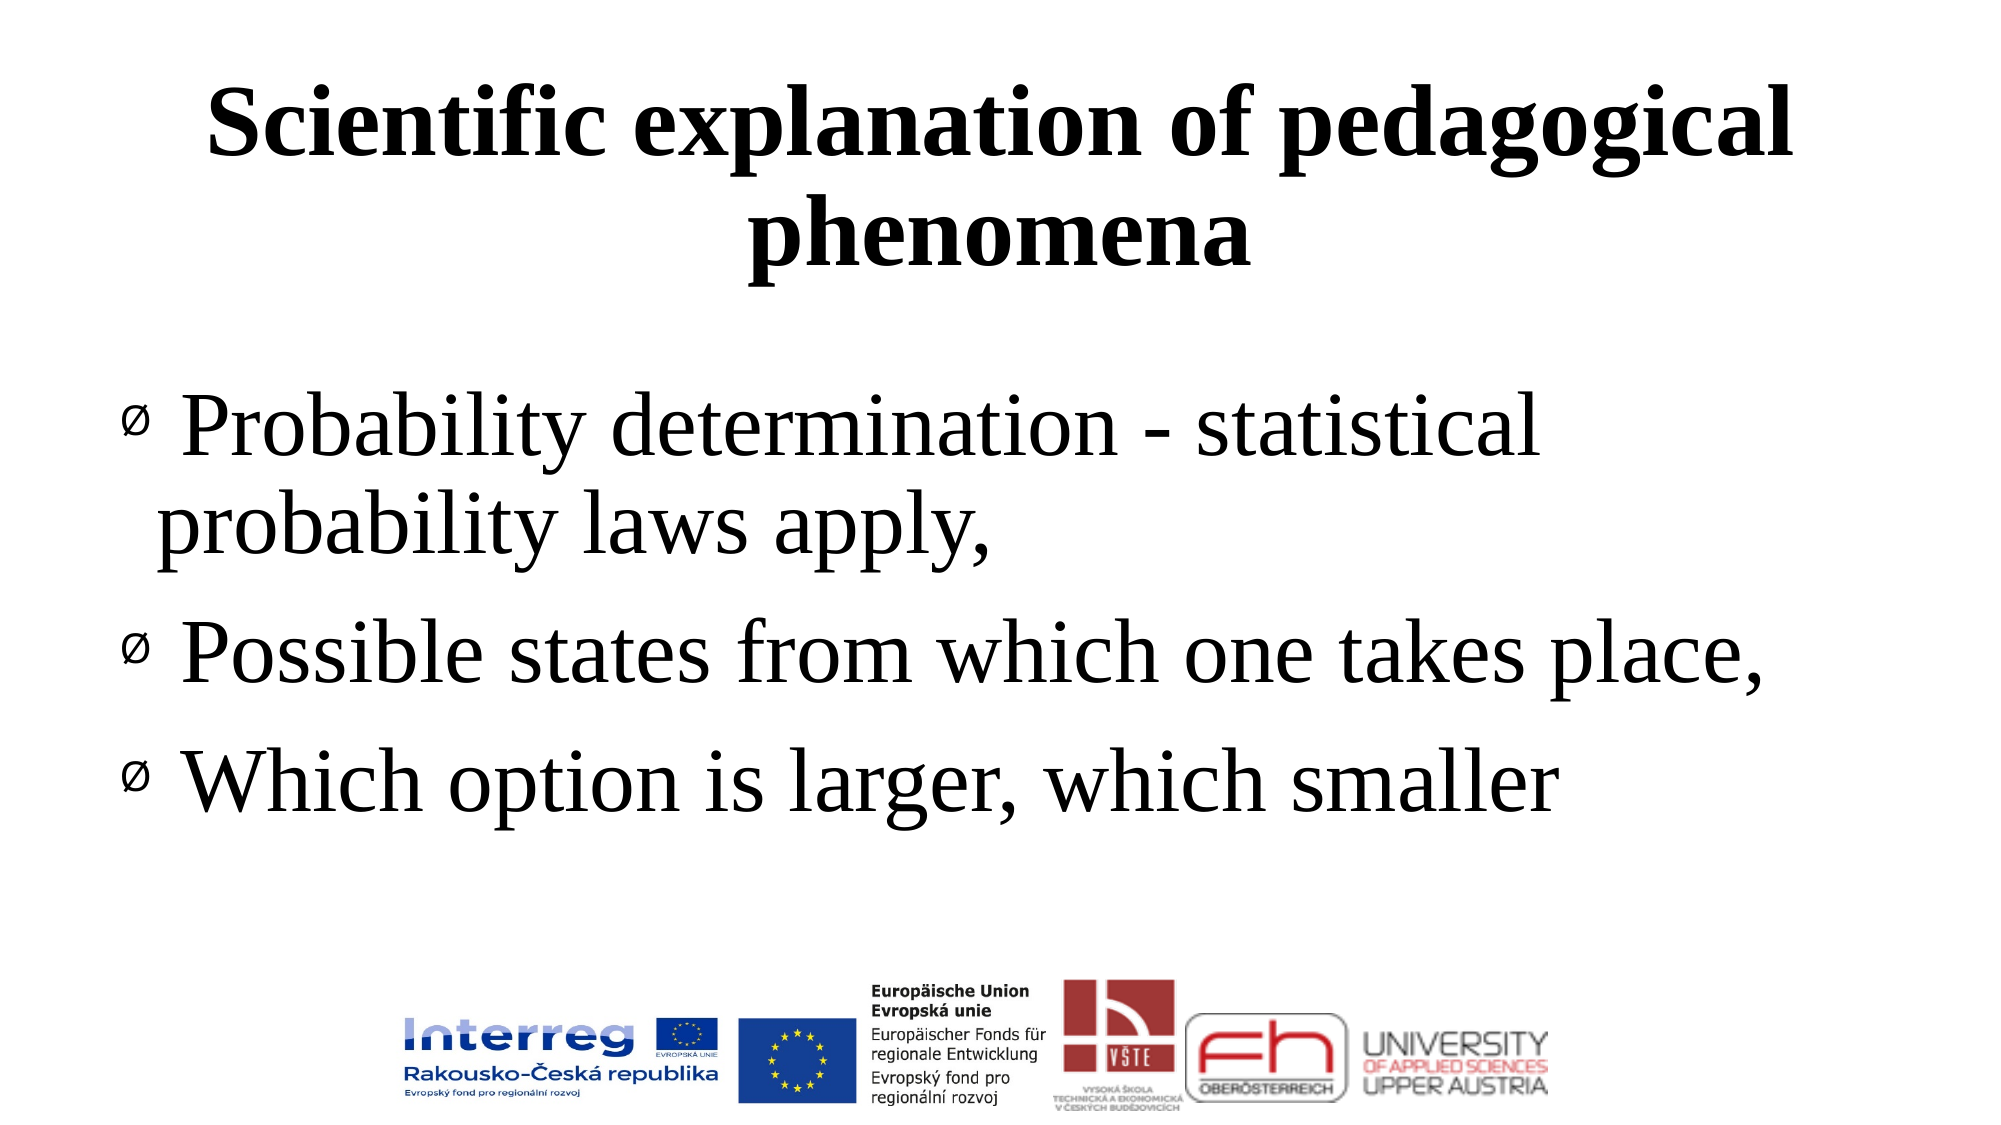

# Scientific explanation of pedagogical phenomena
 Probability determination - statistical probability laws apply,
 Possible states from which one takes place,
 Which option is larger, which smaller